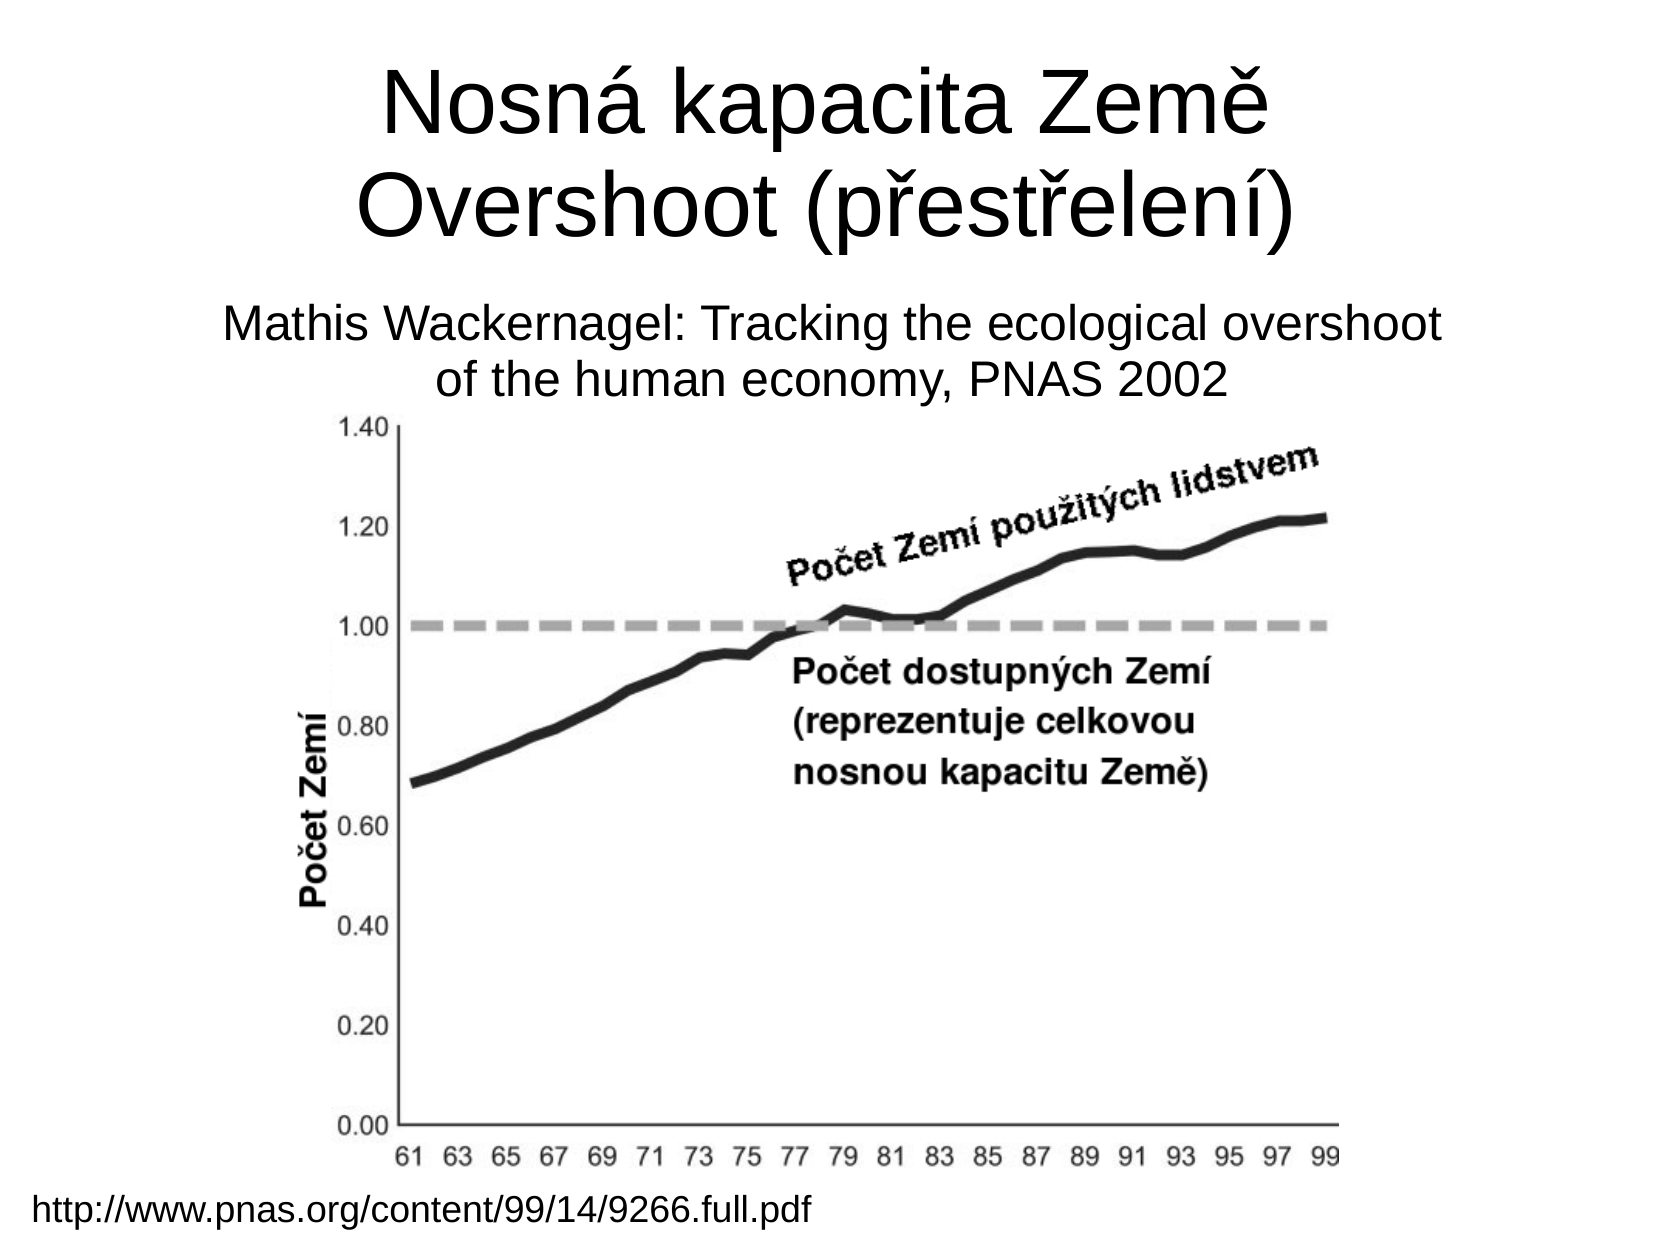

# Nosná kapacita Země Overshoot (přestřelení)
Mathis Wackernagel: Tracking the ecological overshoot
of the human economy, PNAS 2002
http://www.pnas.org/content/99/14/9266.full.pdf